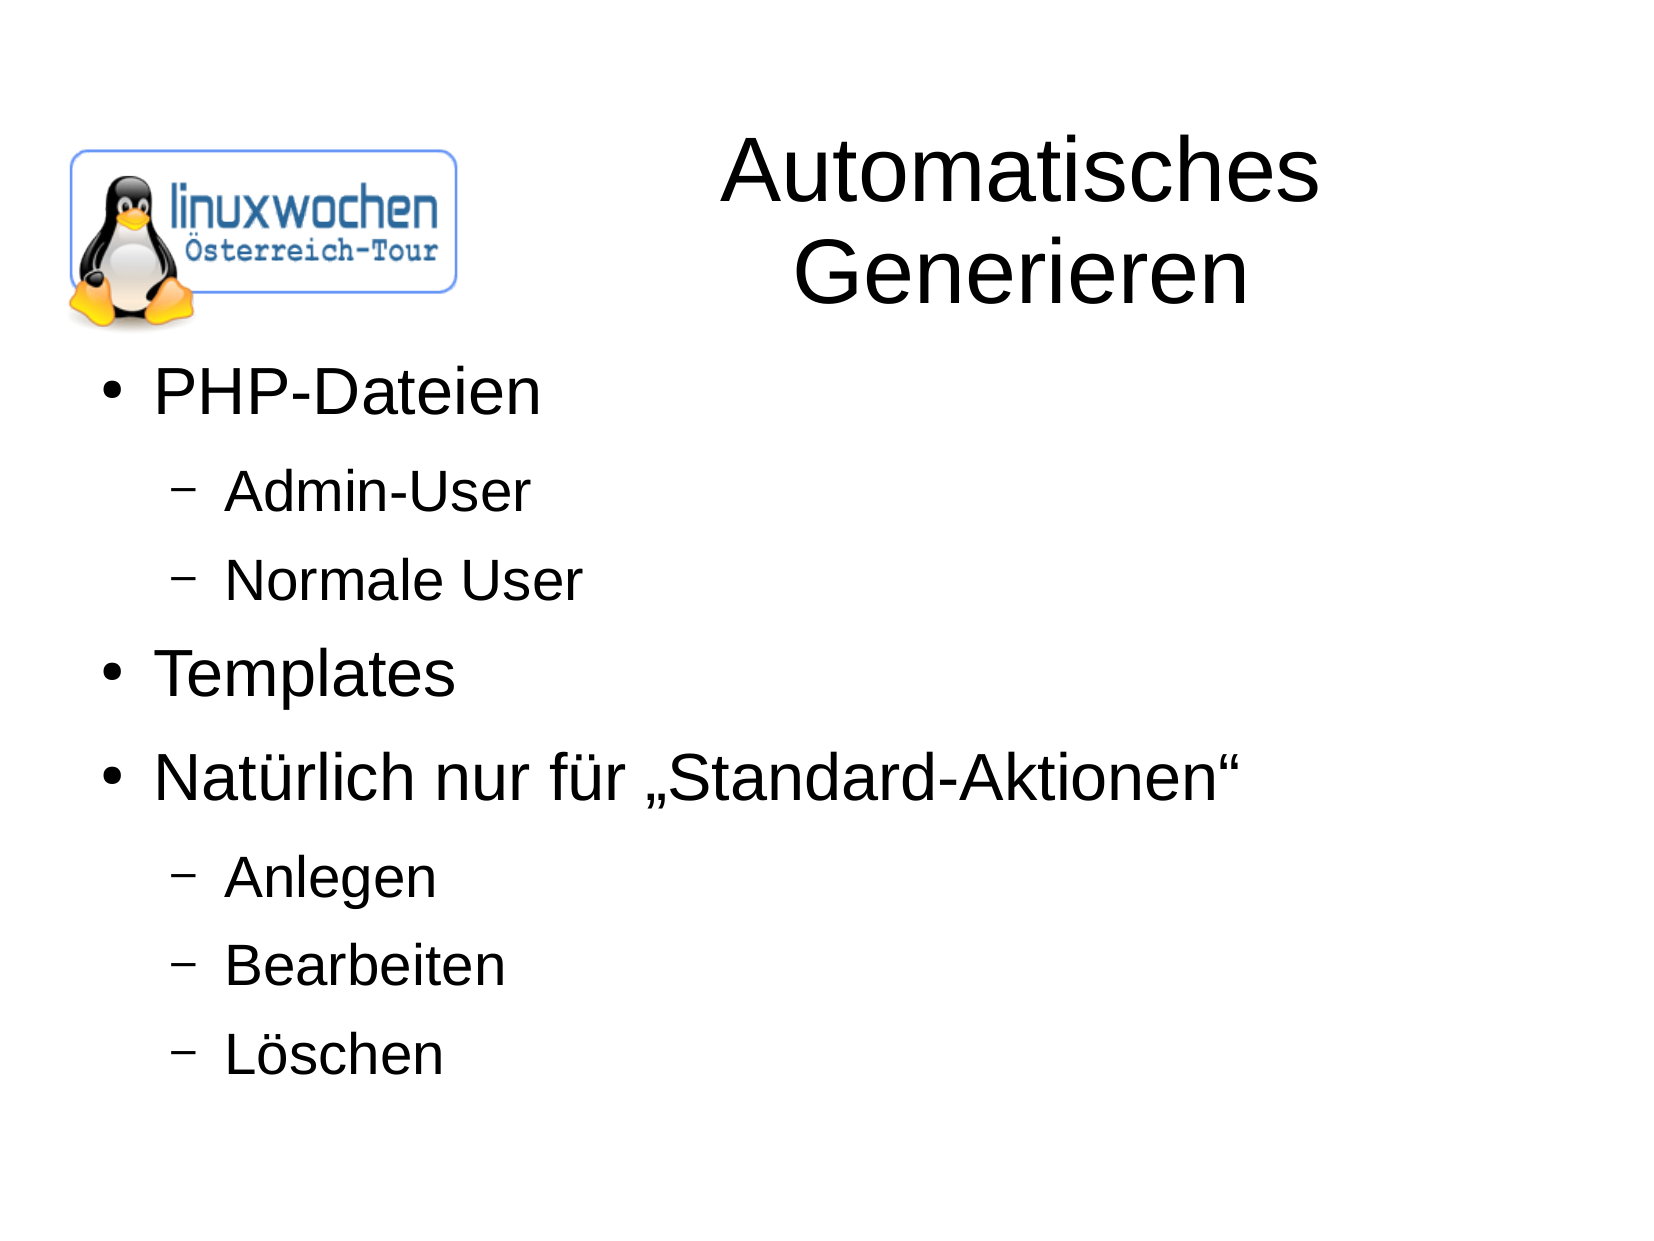

# Automatisches Generieren
PHP-Dateien
Admin-User
Normale User
Templates
Natürlich nur für „Standard-Aktionen“
Anlegen
Bearbeiten
Löschen